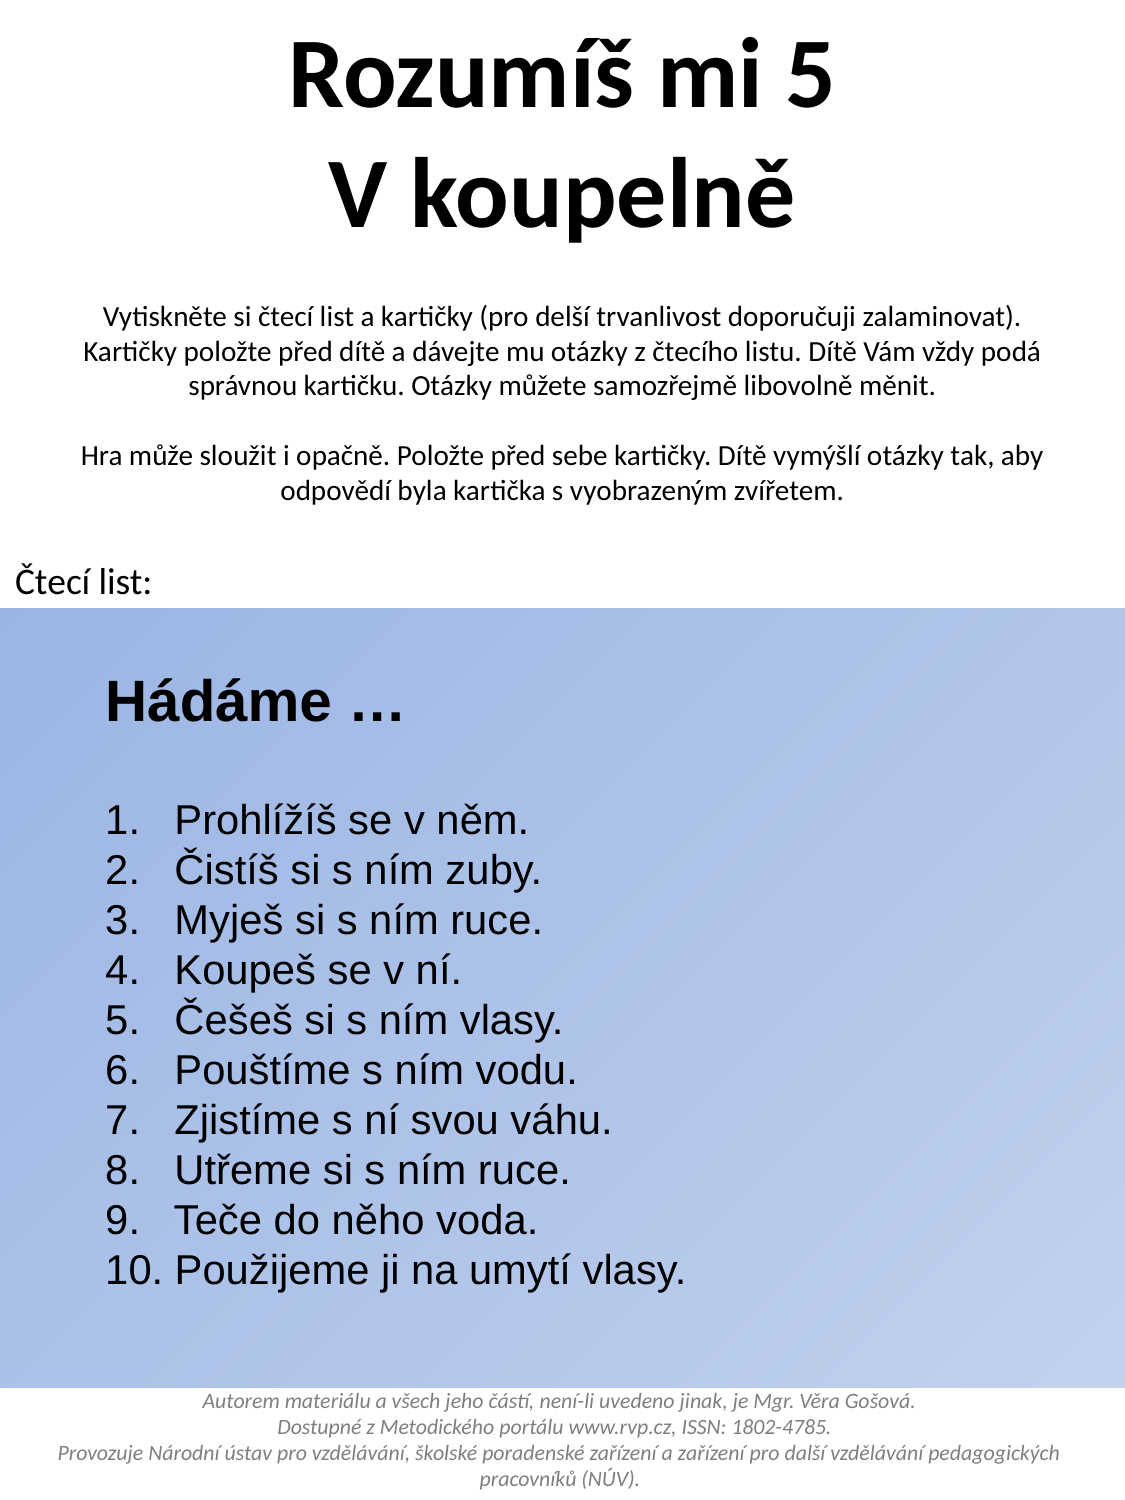

Rozumíš mi 5
V koupelně
Vytiskněte si čtecí list a kartičky (pro delší trvanlivost doporučuji zalaminovat). Kartičky položte před dítě a dávejte mu otázky z čtecího listu. Dítě Vám vždy podá správnou kartičku. Otázky můžete samozřejmě libovolně měnit.
Hra může sloužit i opačně. Položte před sebe kartičky. Dítě vymýšlí otázky tak, aby odpovědí byla kartička s vyobrazeným zvířetem.
Čtecí list:
Hádáme …
1. Prohlížíš se v něm.
2. Čistíš si s ním zuby.
3. Myješ si s ním ruce.
4. Koupeš se v ní.
5. Češeš si s ním vlasy.
6. Pouštíme s ním vodu.
7. Zjistíme s ní svou váhu.
8. Utřeme si s ním ruce.
9. Teče do něho voda.
10. Použijeme ji na umytí vlasy.
Autorem materiálu a všech jeho částí, není-li uvedeno jinak, je Mgr. Věra Gošová.
Dostupné z Metodického portálu www.rvp.cz, ISSN: 1802-4785.  
Provozuje Národní ústav pro vzdělávání, školské poradenské zařízení a zařízení pro další vzdělávání pedagogických pracovníků (NÚV).